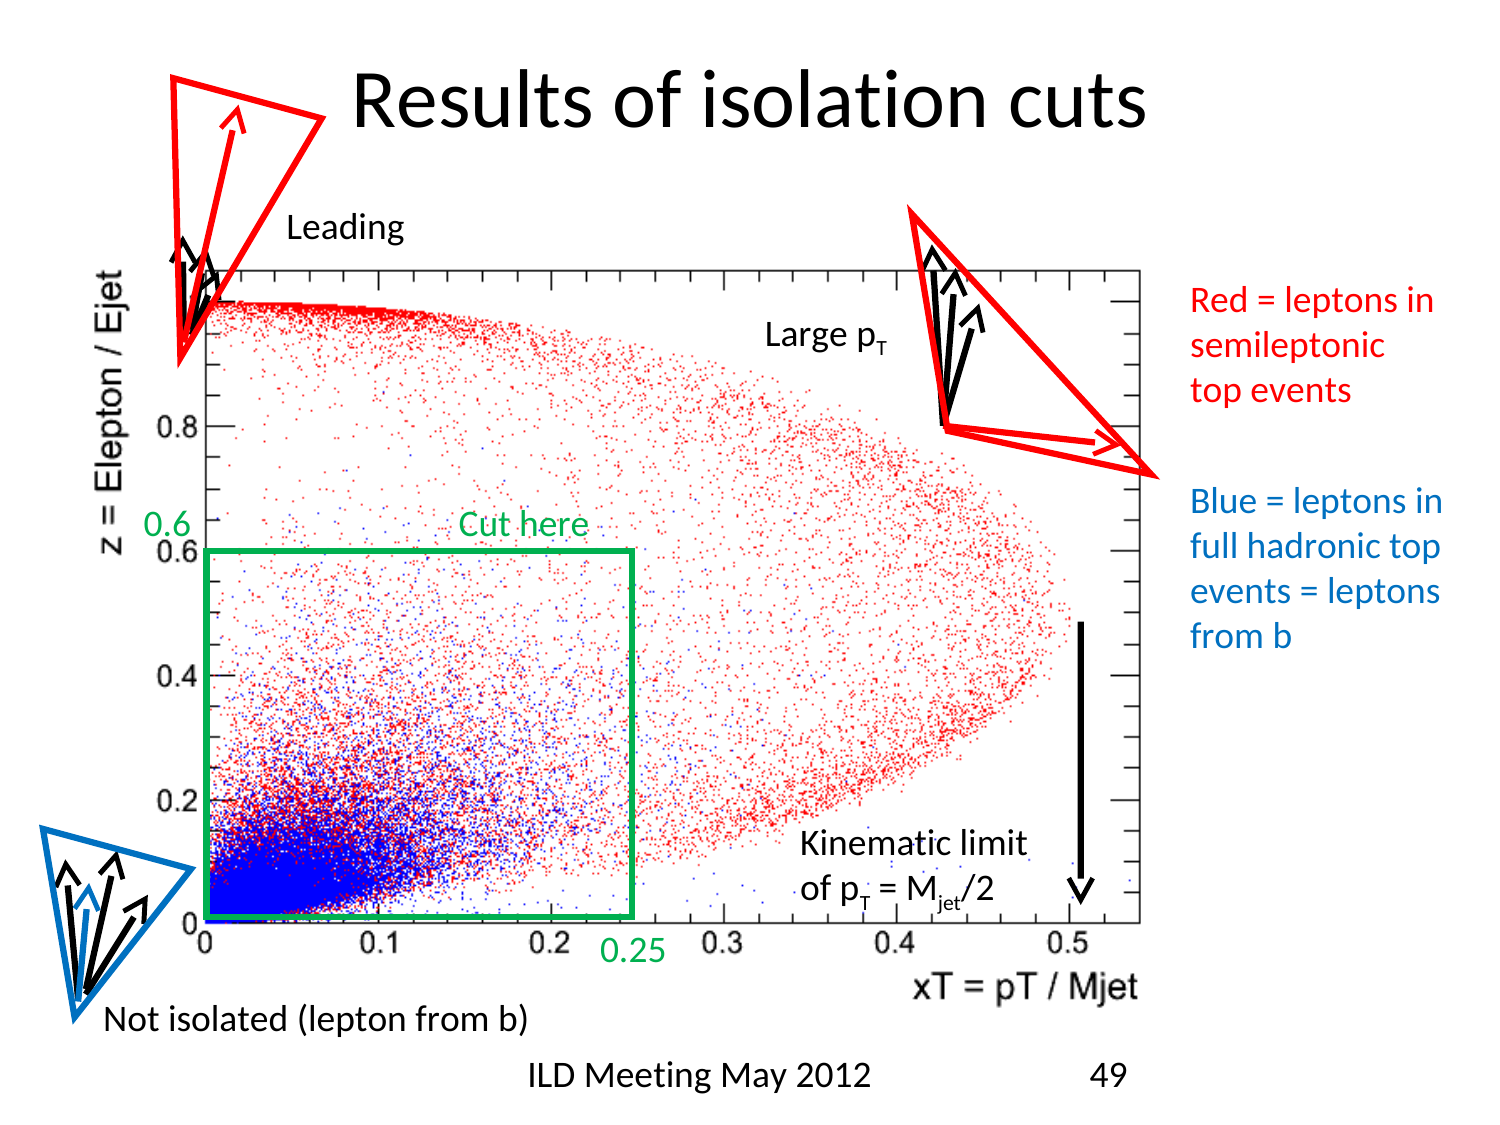

# Results of isolation cuts
Leading
Red = leptons in semileptonic top events
Large pT
Blue = leptons in full hadronic top events = leptons from b
0.6
Cut here
Kinematic limit of pT = Mjet/2
0.25
Not isolated (lepton from b)
49
ILD Meeting May 2012